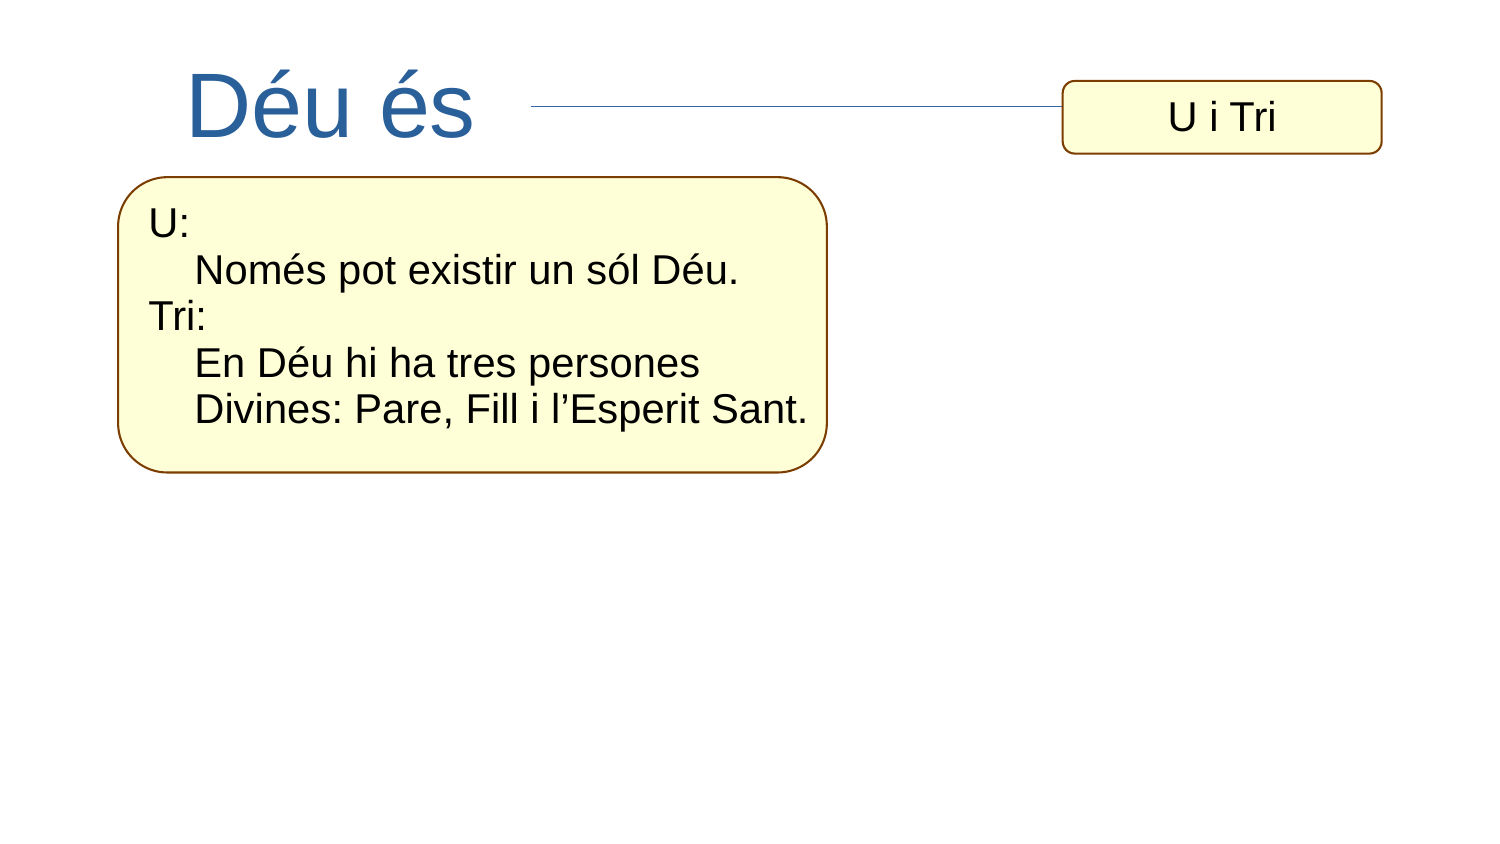

# Déu és
U i Tri
U:
 Només pot existir un sól Déu.
Tri:
 En Déu hi ha tres persones
 Divines: Pare, Fill i l’Esperit Sant.